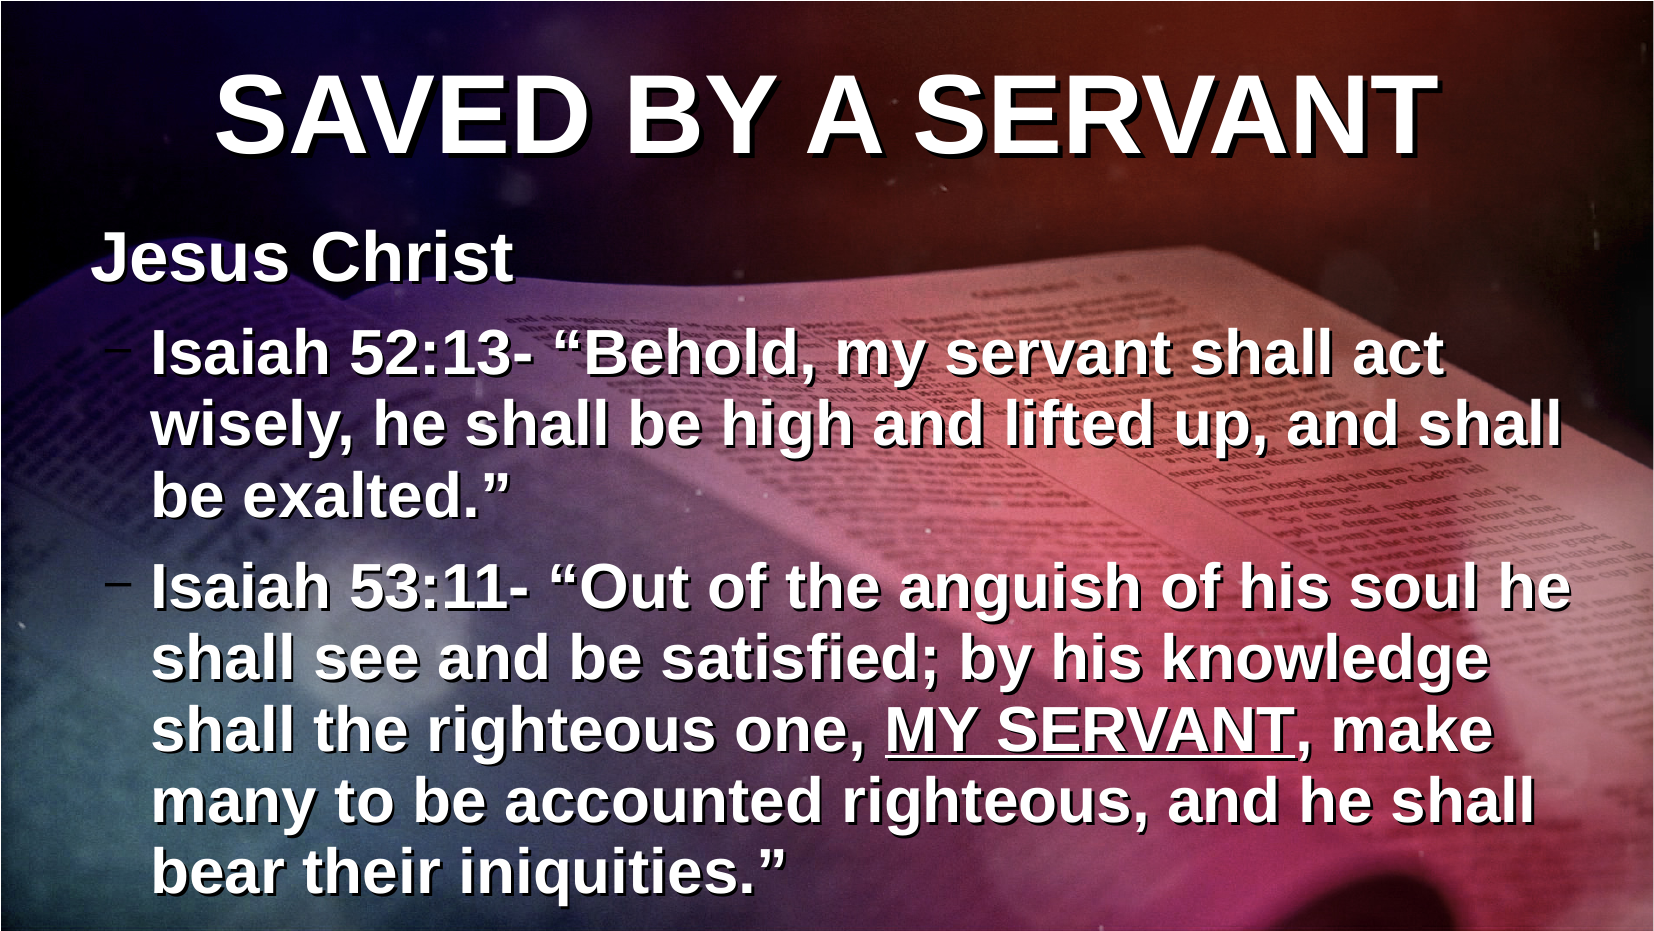

# SAVED BY A SERVANT
Jesus Christ
Isaiah 52:13- “Behold, my servant shall act wisely, he shall be high and lifted up, and shall be exalted.”
Isaiah 53:11- “Out of the anguish of his soul he shall see and be satisfied; by his knowledge shall the righteous one, MY SERVANT, make many to be accounted righteous, and he shall bear their iniquities.”